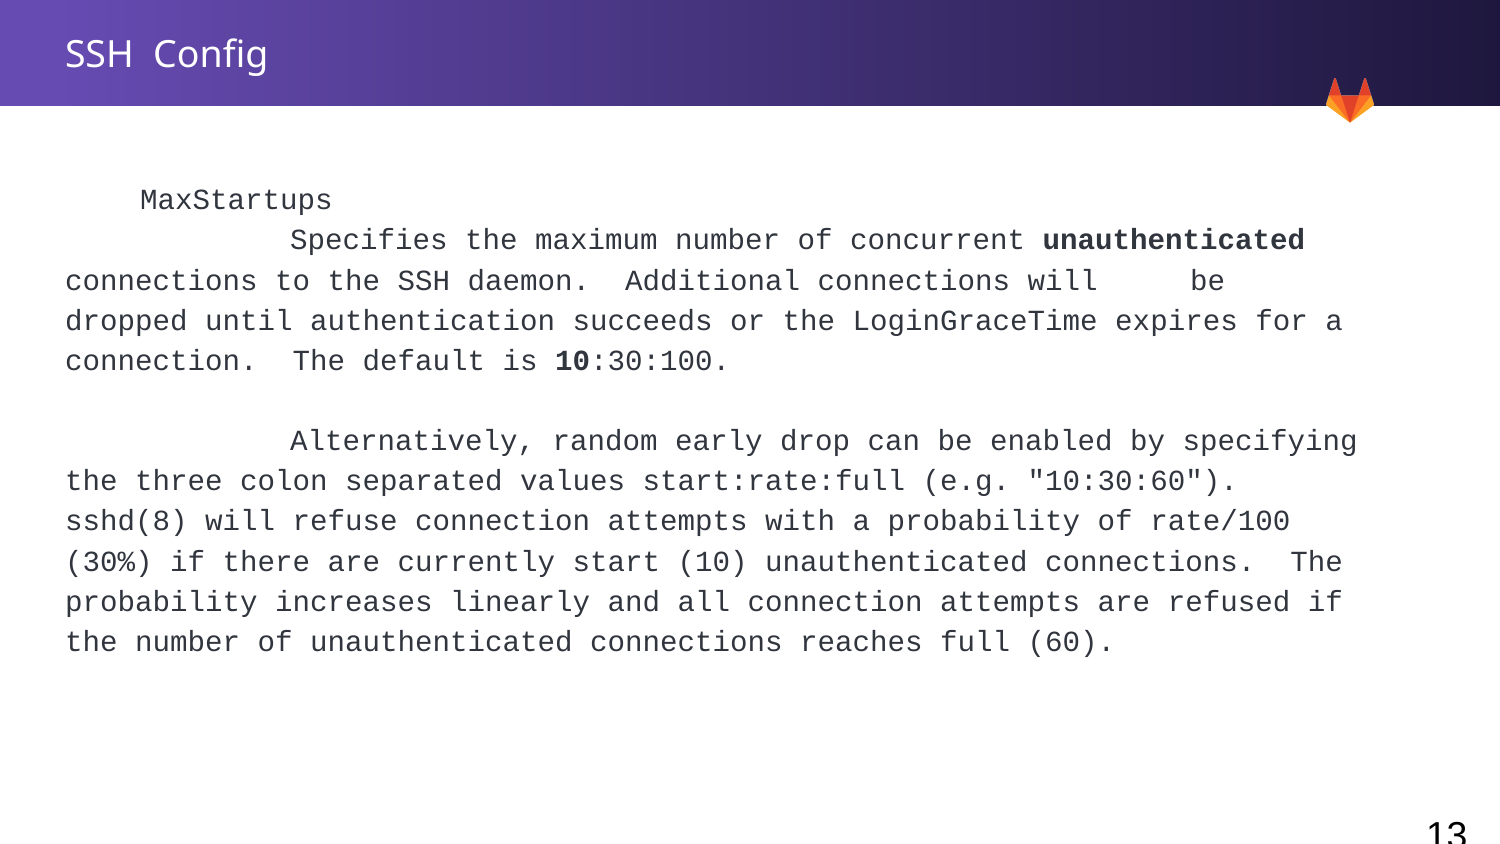

# SSH Config
 	MaxStartups
 	Specifies the maximum number of concurrent unauthenticated connections to the SSH daemon. Additional connections will 	be dropped until authentication succeeds or the LoginGraceTime expires for a connection. The default is 10:30:100.
 	Alternatively, random early drop can be enabled by specifying the three colon separated values start:rate:full (e.g. "10:30:60"). sshd(8) will refuse connection attempts with a probability of rate/100 (30%) if there are currently start (10) unauthenticated connections. The probability increases linearly and all connection attempts are refused if the number of unauthenticated connections reaches full (60).